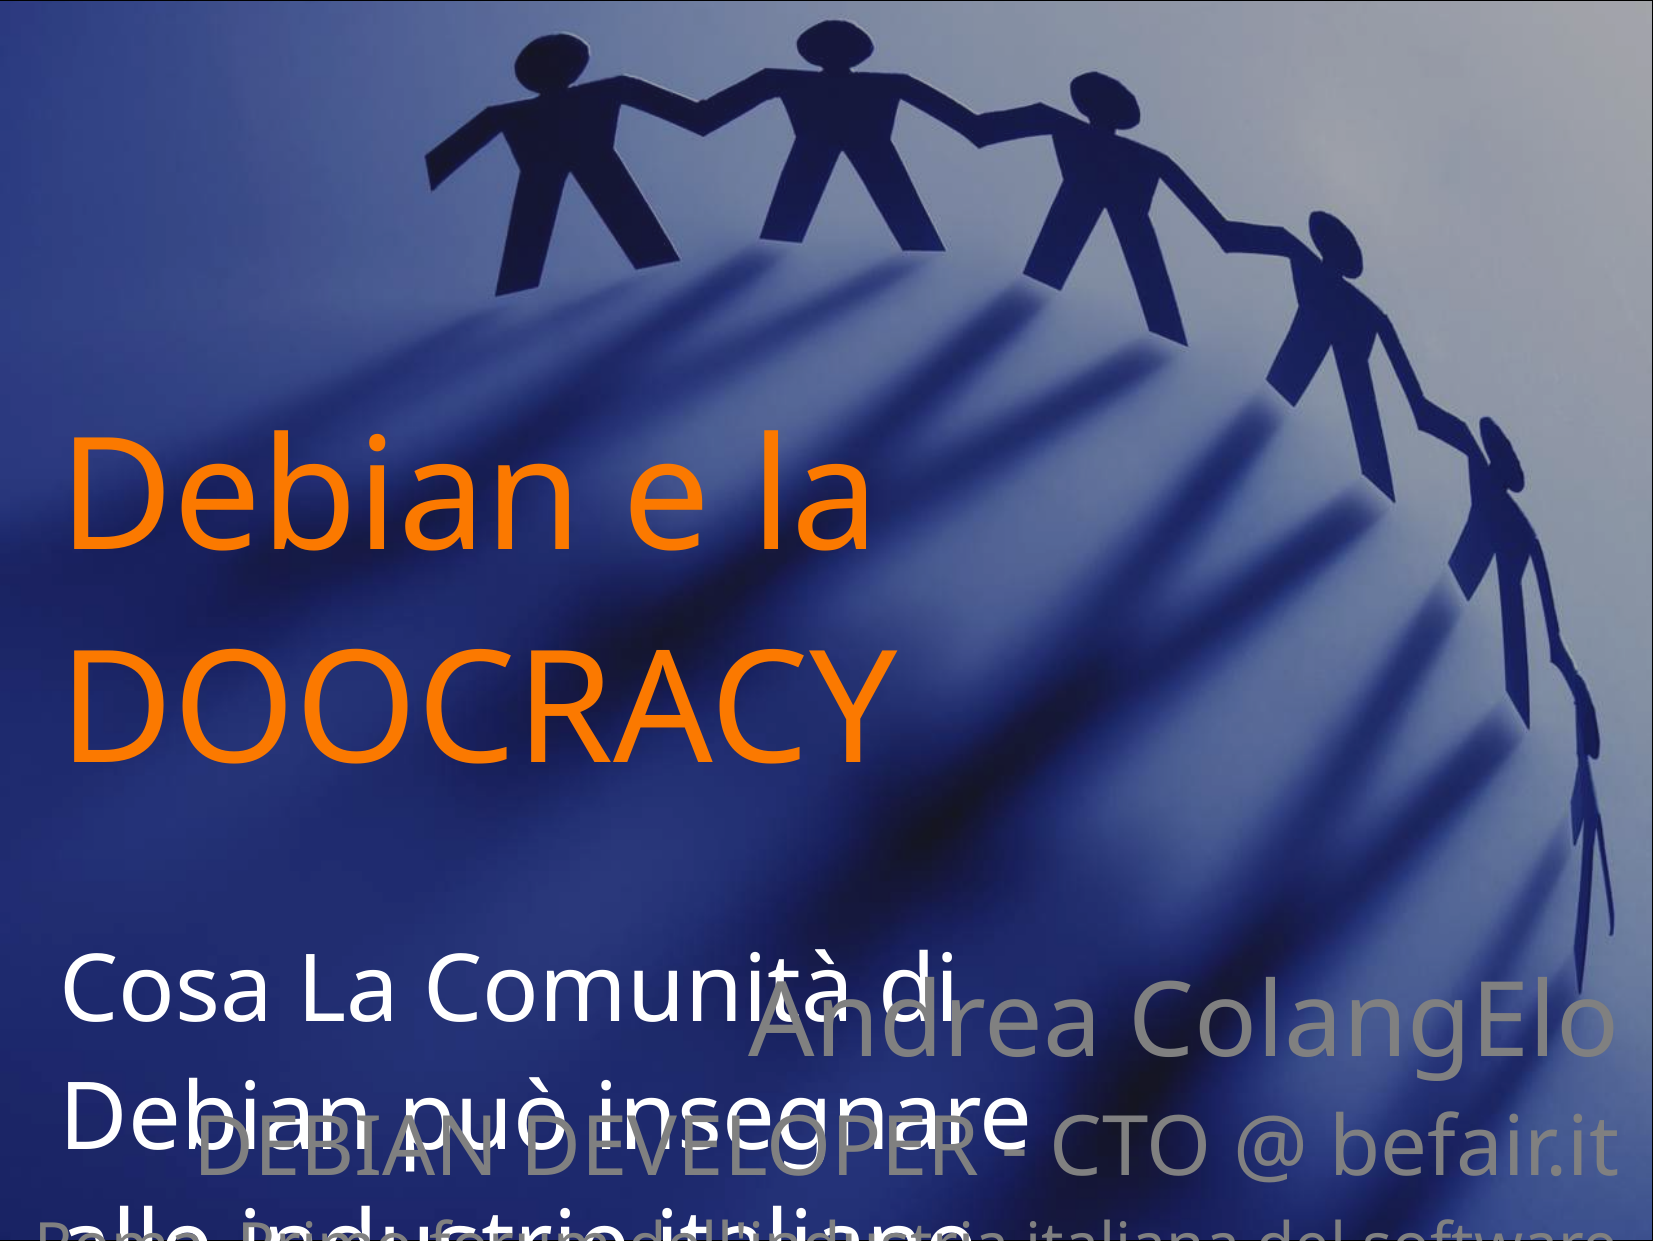

Debian e la DOOCRACY
Cosa La Comunità di Debian può insegnare alle industrie italiane
del software libero
Andrea ColangElo
DEBIAN DEVELOPER - CTO @ befair.it
Roma, Primo forum dell'industria italiana del software libero – 8 Maggio 2015